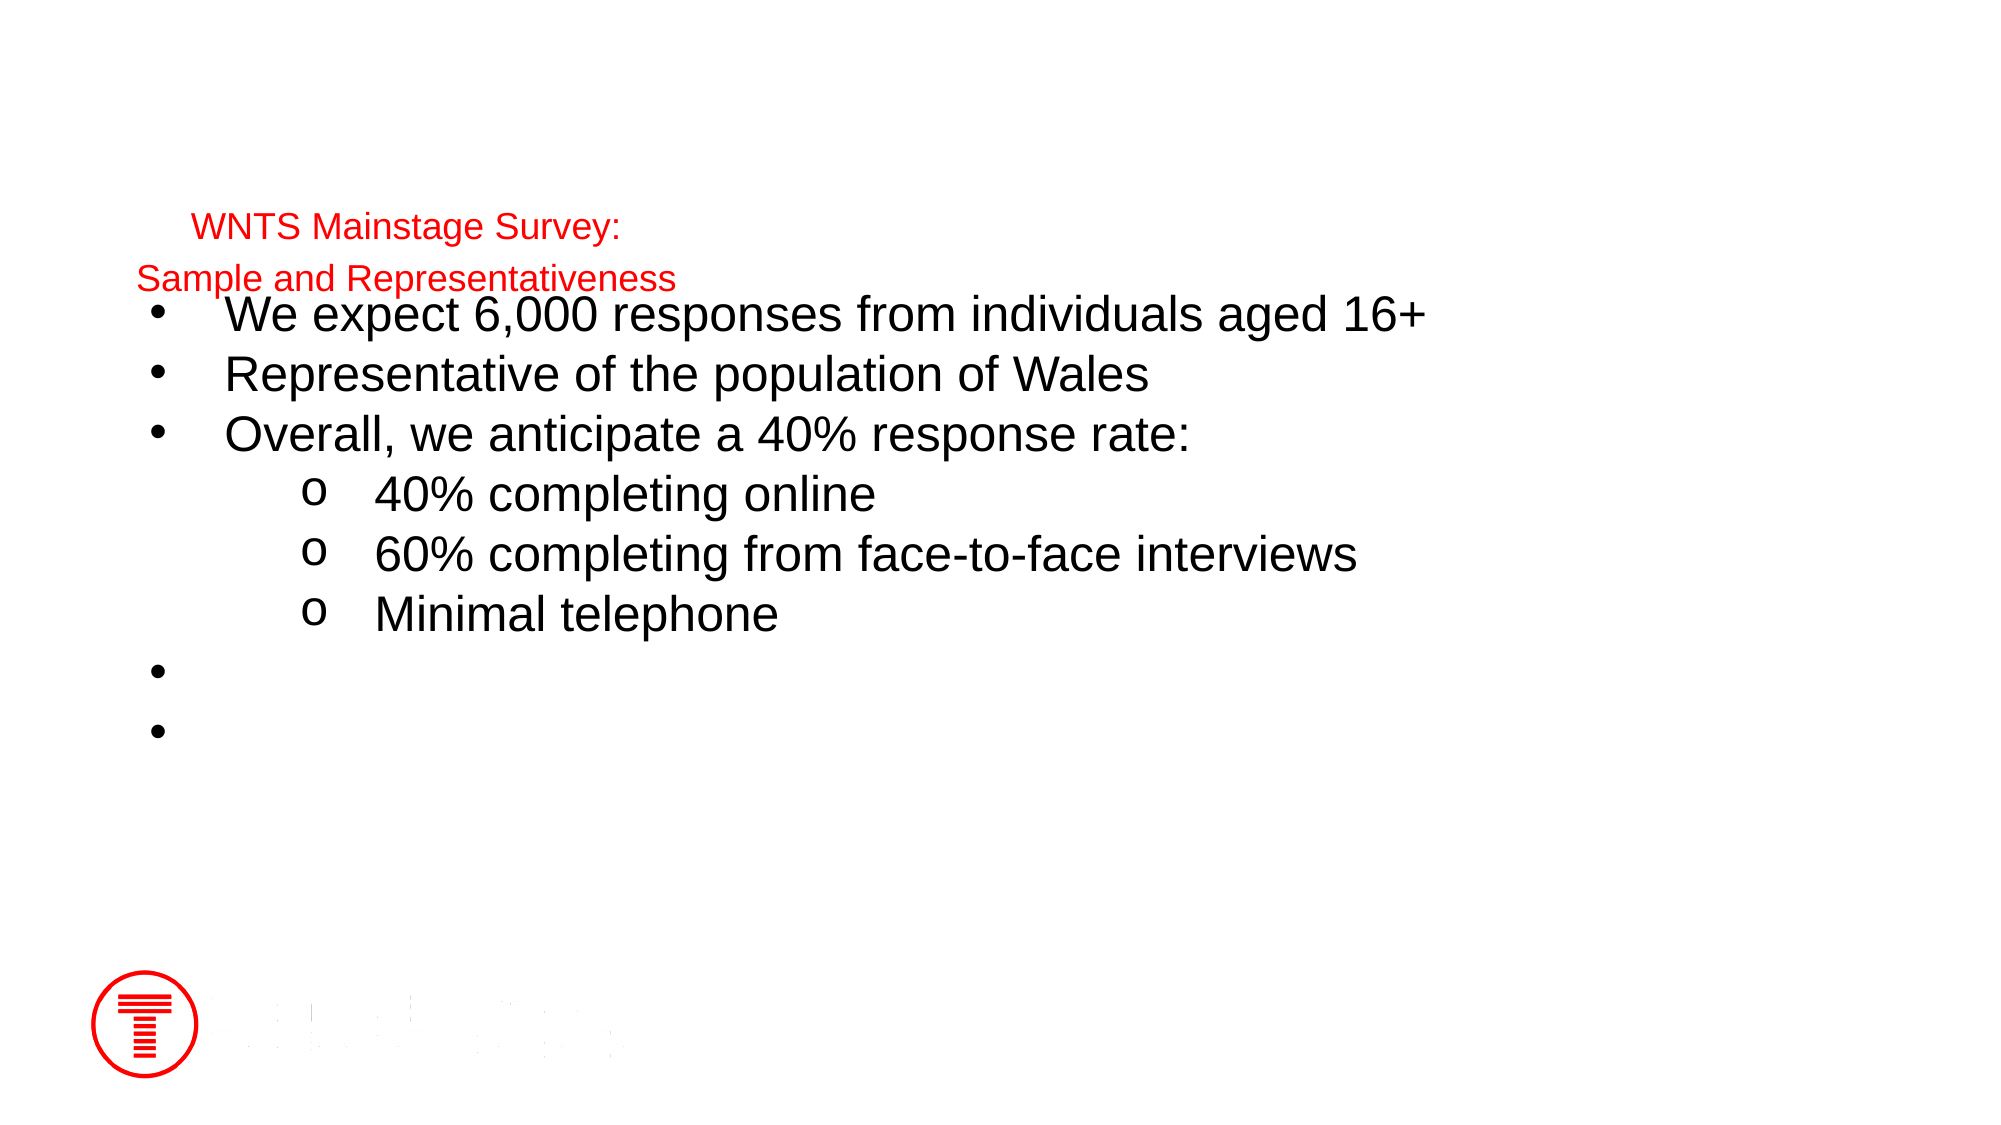

# WNTS Mainstage Survey:
Sample and Representativeness
We expect 6,000 responses from individuals aged 16+
Representative of the population of Wales
Overall, we anticipate a 40% response rate:
40% completing online
60% completing from face-to-face interviews
Minimal telephone